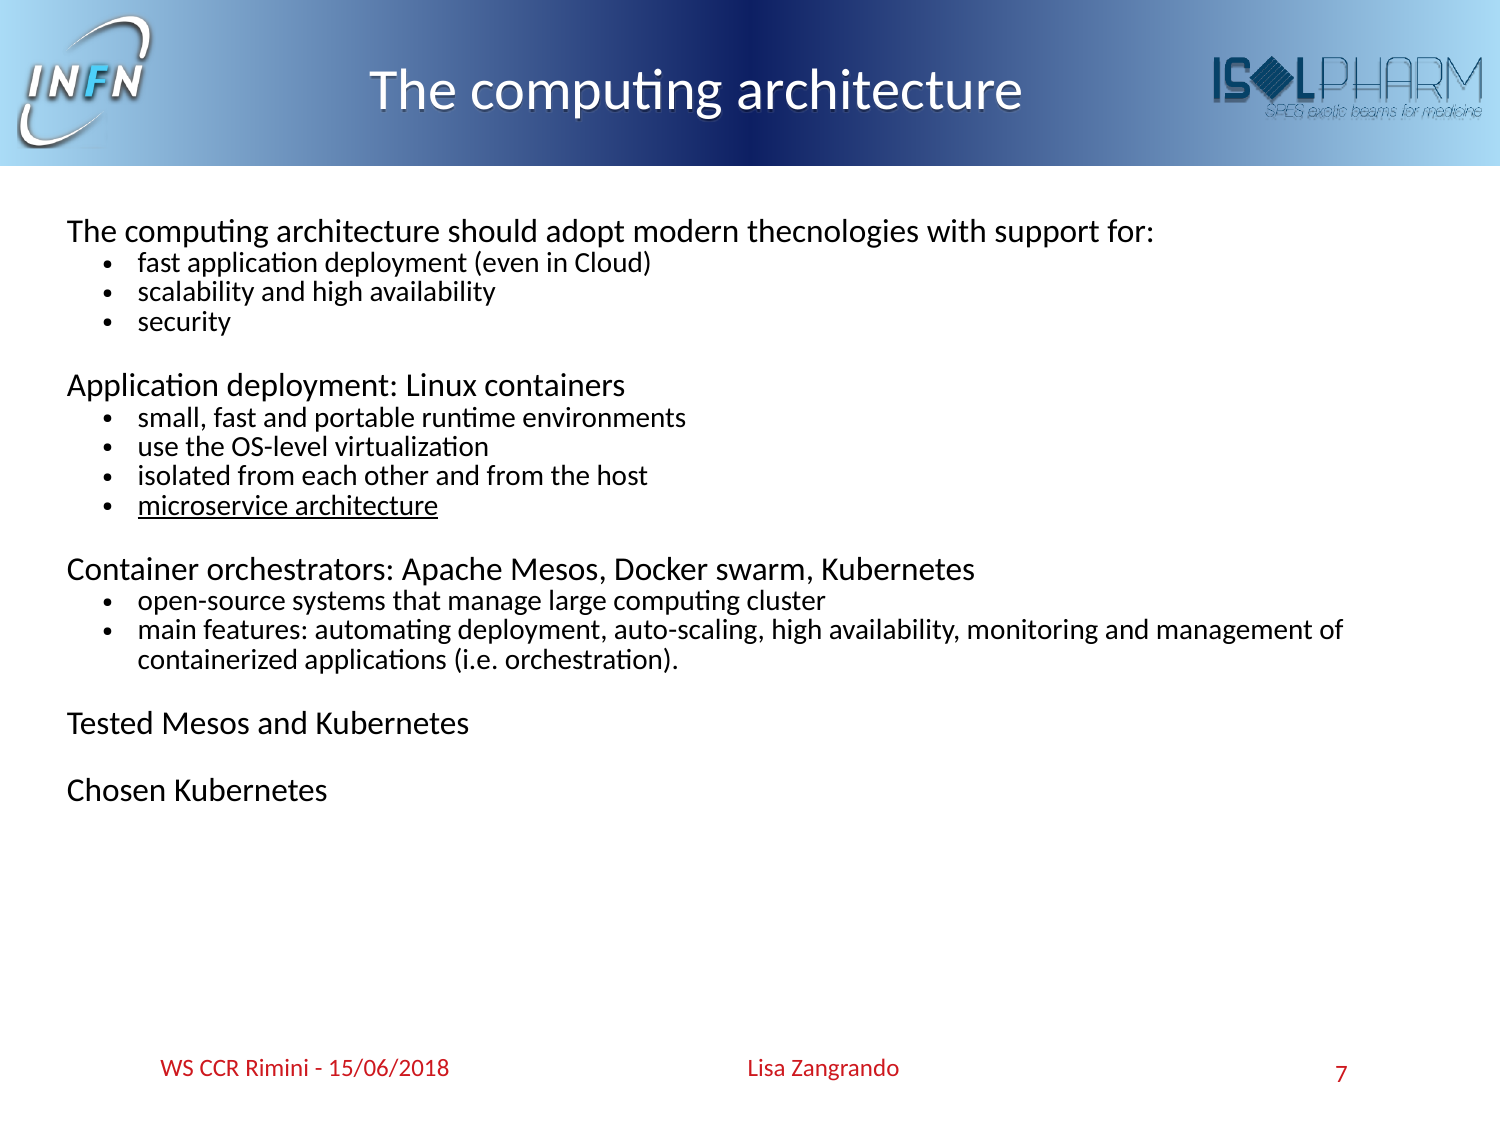

# The computing architecture
The computing architecture should adopt modern thecnologies with support for:
fast application deployment (even in Cloud)
scalability and high availability
security
Application deployment: Linux containers
small, fast and portable runtime environments
use the OS-level virtualization
isolated from each other and from the host
microservice architecture
Container orchestrators: Apache Mesos, Docker swarm, Kubernetes
open-source systems that manage large computing cluster
main features: automating deployment, auto-scaling, high availability, monitoring and management of containerized applications (i.e. orchestration).
Tested Mesos and Kubernetes
Chosen Kubernetes
7